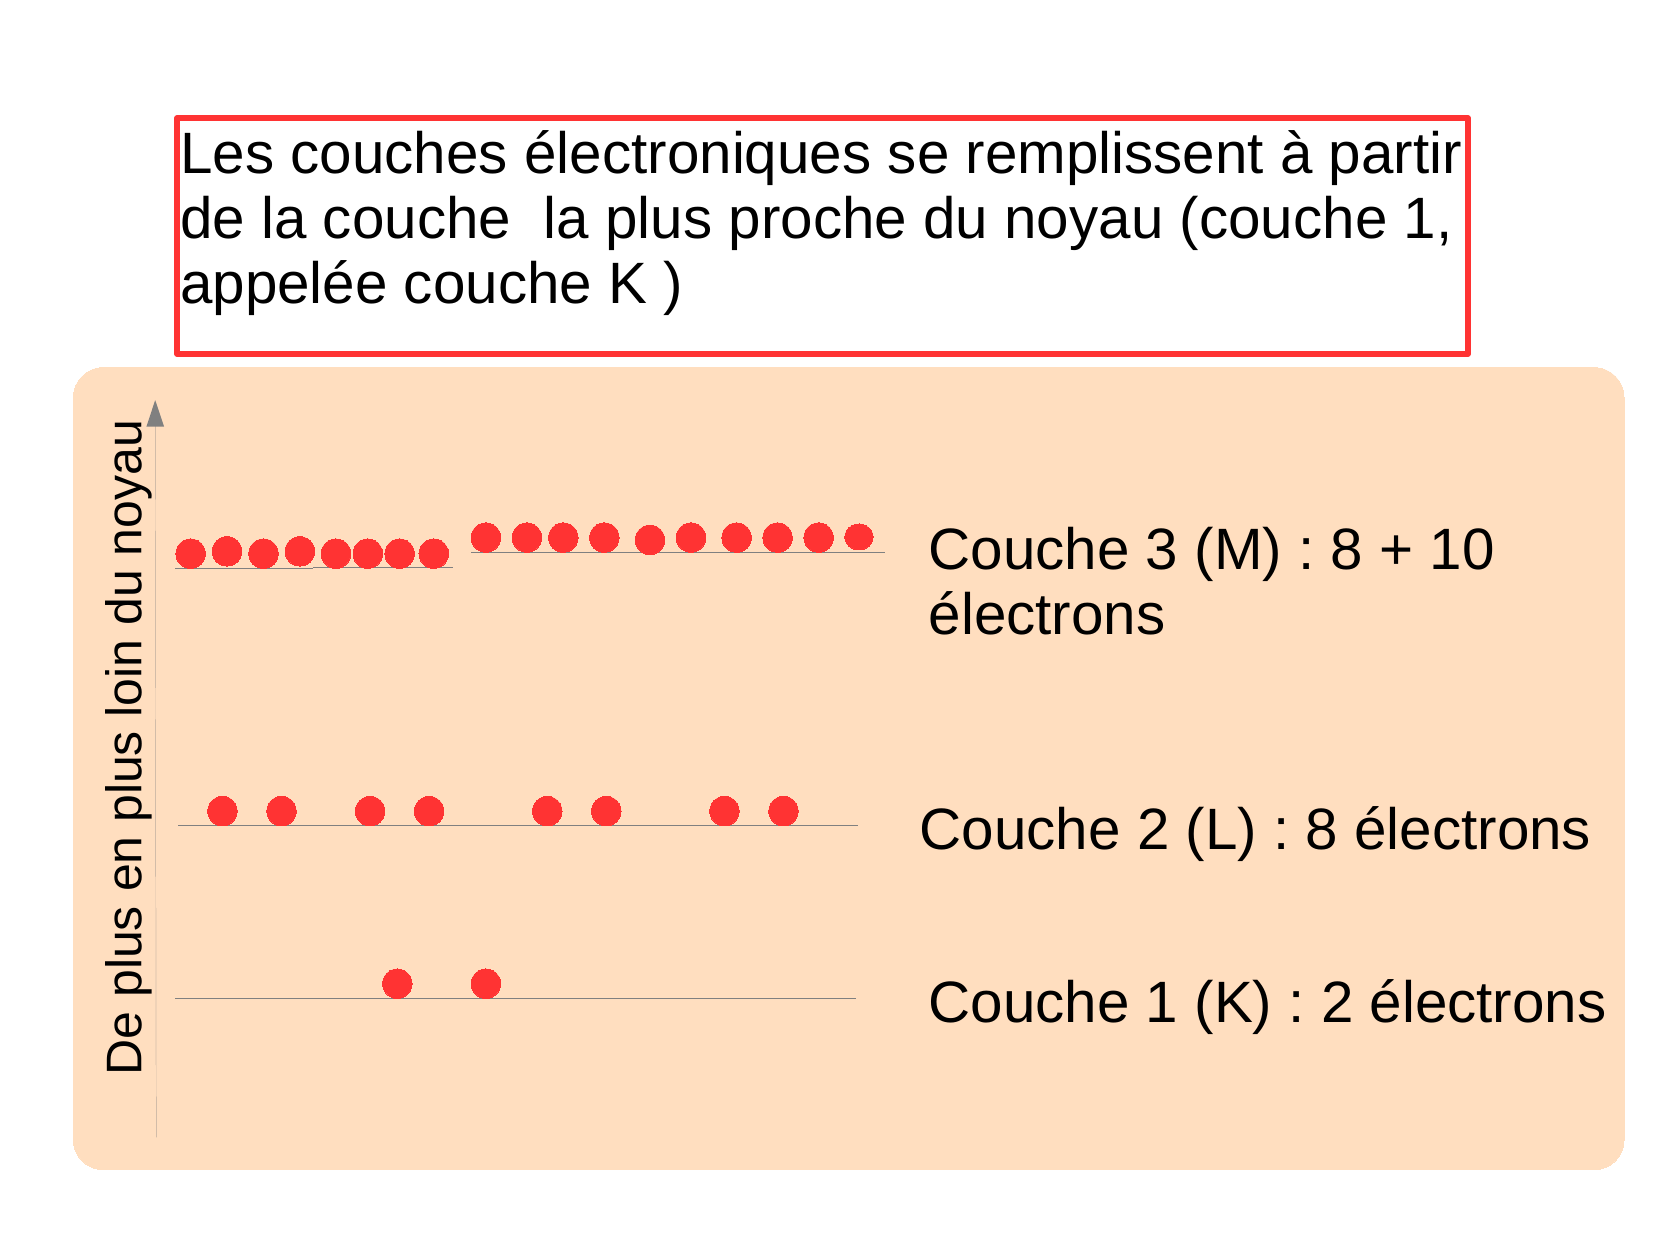

Les couches électroniques se remplissent à partir de la couche la plus proche du noyau (couche 1, appelée couche K )
Couche 3 (M) : 8 + 10 électrons
De plus en plus loin du noyau
Couche 2 (L) : 8 électrons
Couche 1 (K) : 2 électrons
2